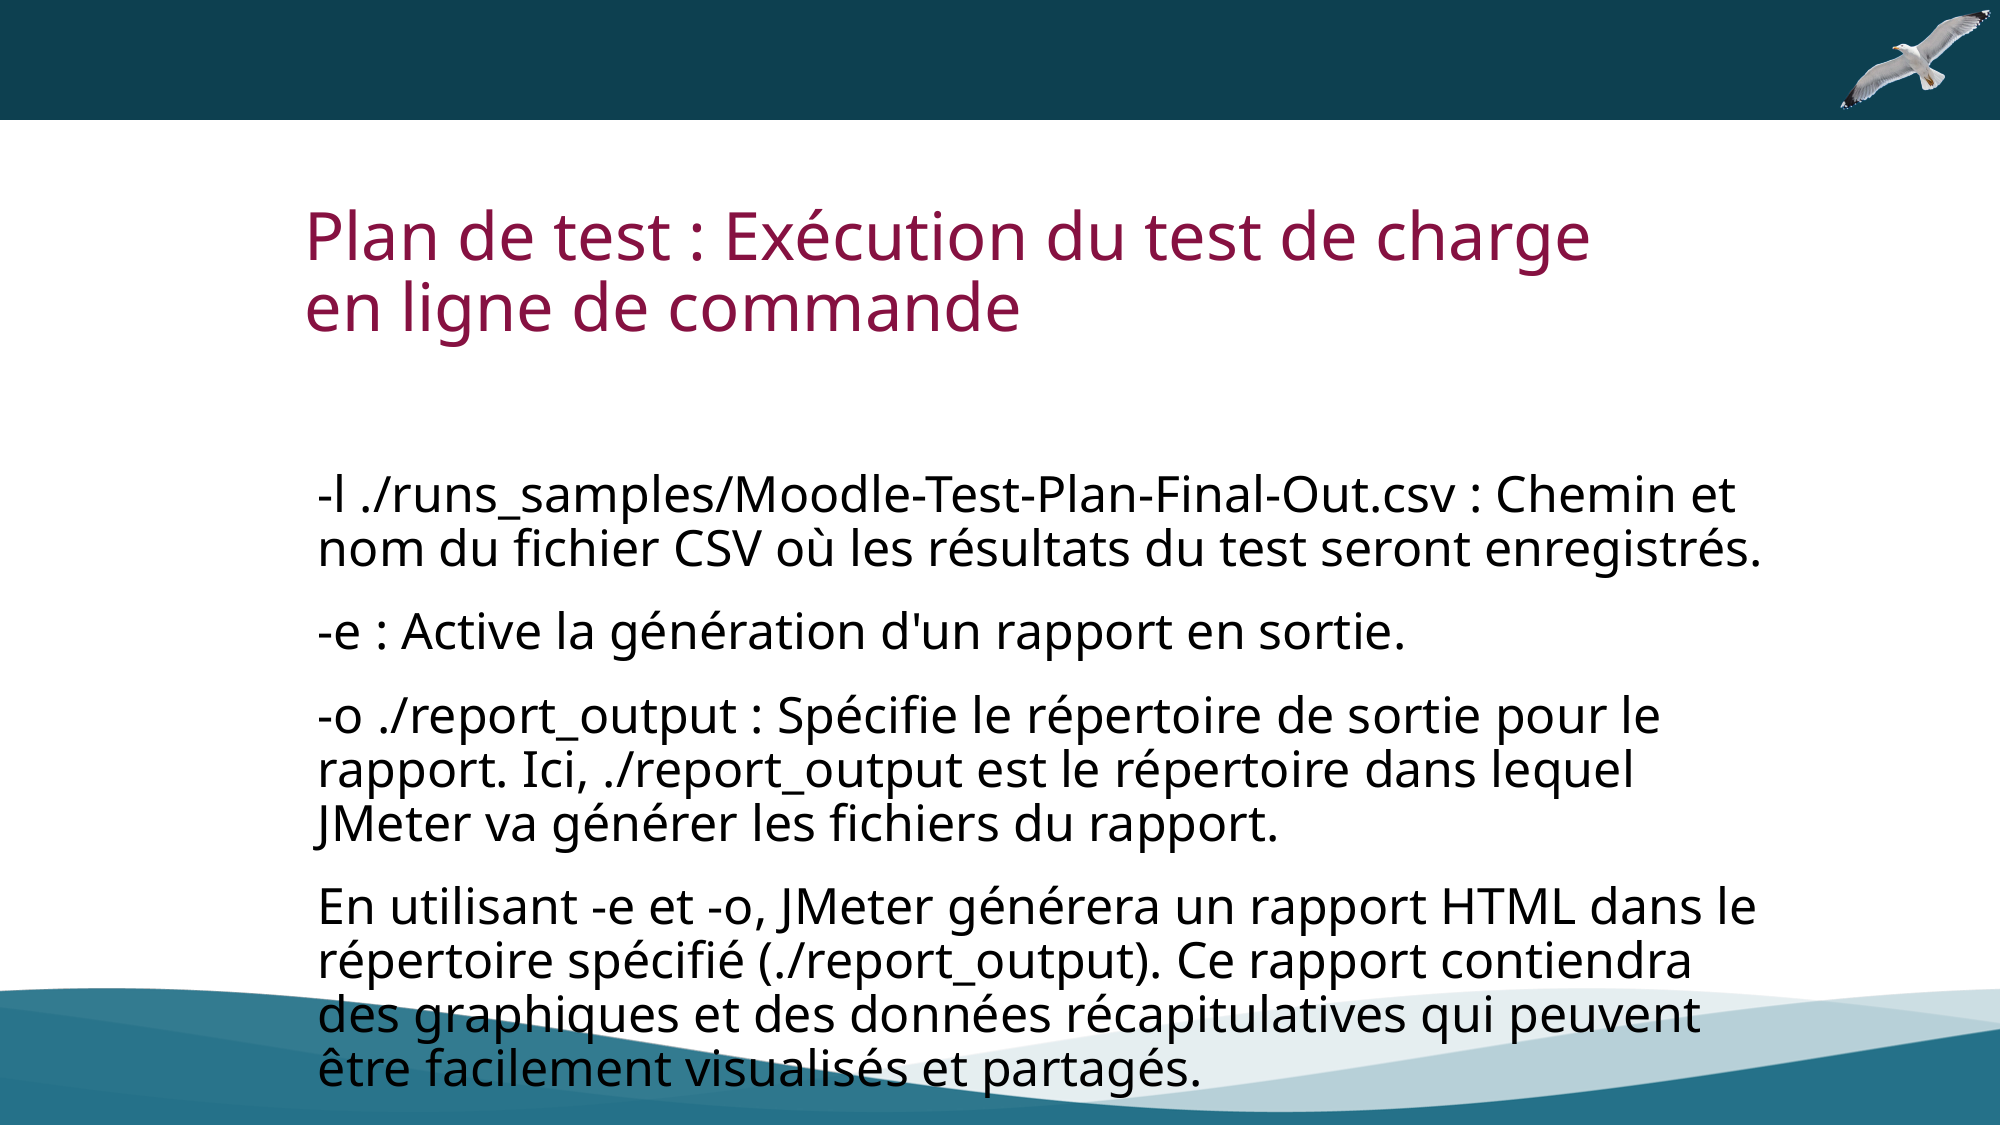

Plan de test : Exécution du test de charge en ligne de commande
# -l ./runs_samples/Moodle-Test-Plan-Final-Out.csv : Chemin et nom du fichier CSV où les résultats du test seront enregistrés.
-e : Active la génération d'un rapport en sortie.
-o ./report_output : Spécifie le répertoire de sortie pour le rapport. Ici, ./report_output est le répertoire dans lequel JMeter va générer les fichiers du rapport.
En utilisant -e et -o, JMeter générera un rapport HTML dans le répertoire spécifié (./report_output). Ce rapport contiendra des graphiques et des données récapitulatives qui peuvent être facilement visualisés et partagés.